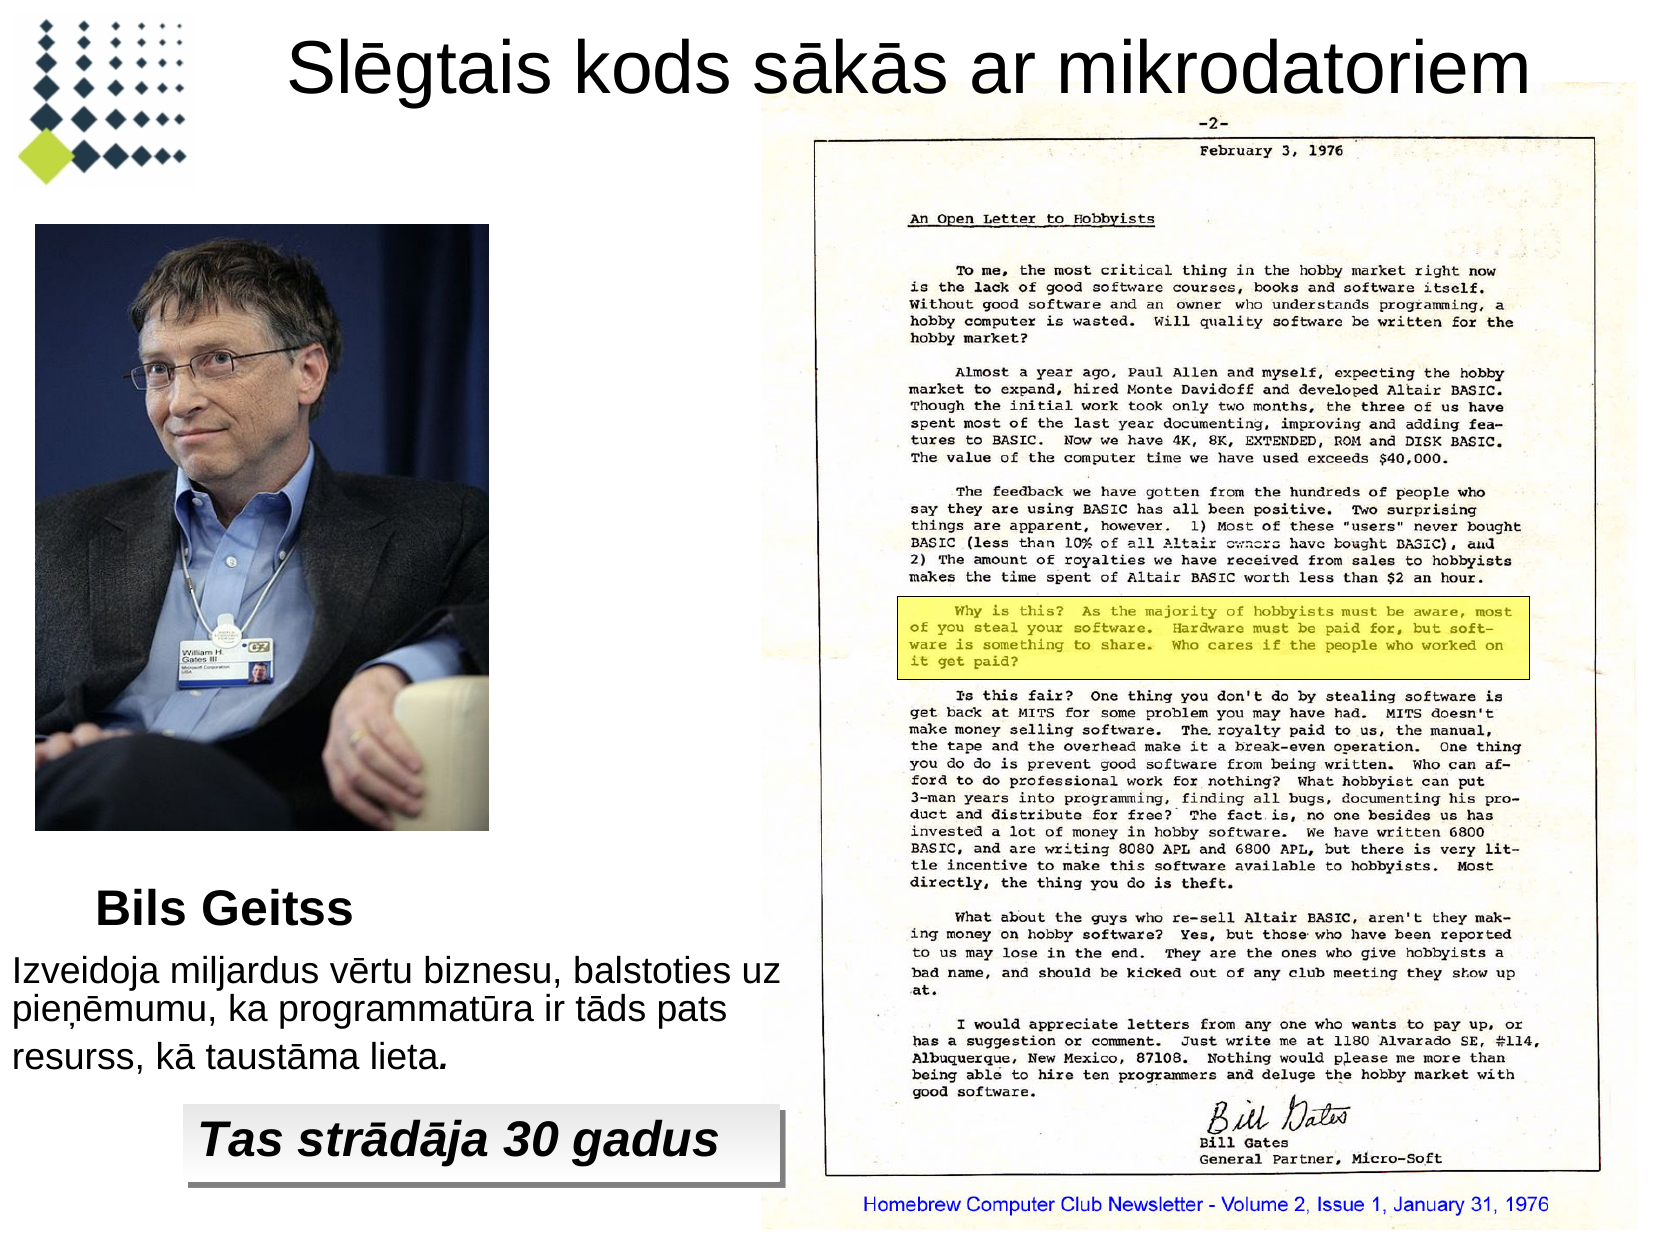

# Slēgtais kods sākās ar mikrodatoriem
 Bils Geitss
Izveidoja miljardus vērtu biznesu, balstoties uz pieņēmumu, ka programmatūra ir tāds pats resurss, kā taustāma lieta.
Tas strādāja 30 gadus